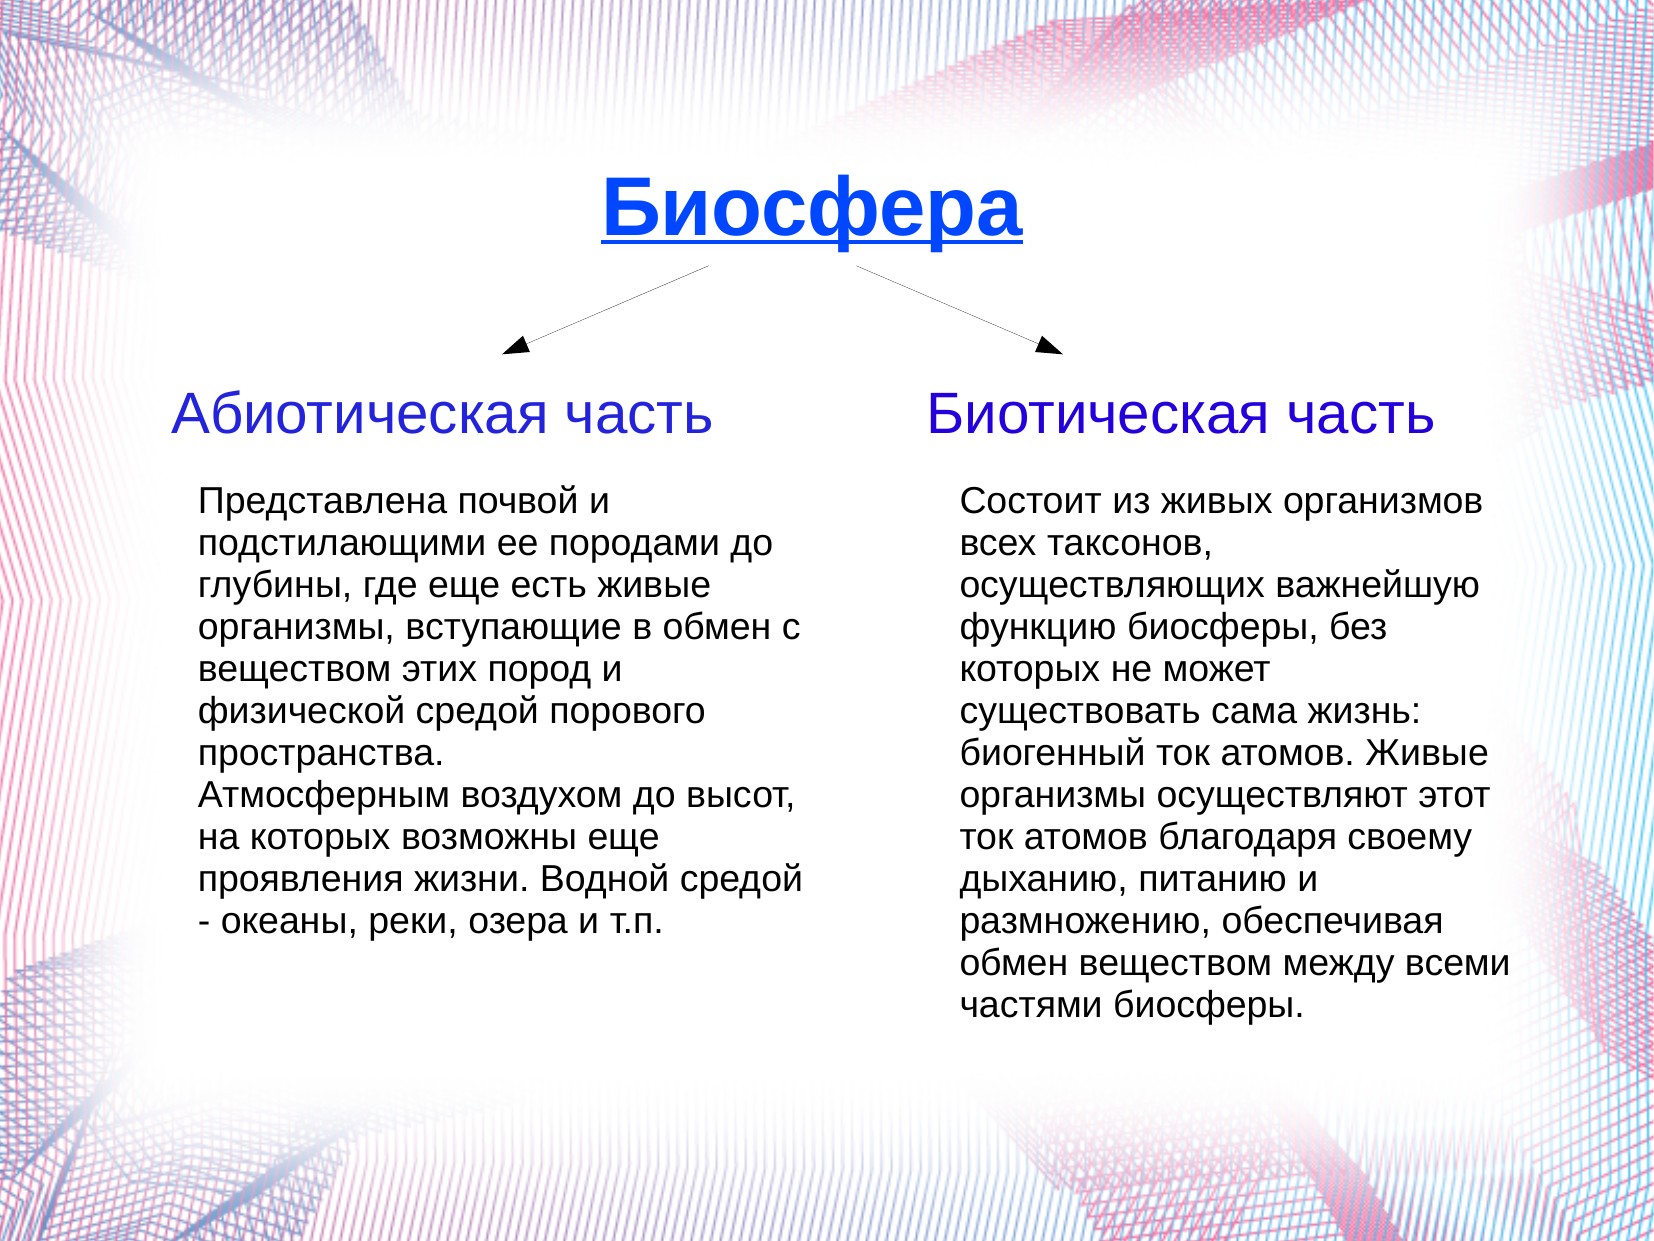

Биосфера
Абиотическая часть
Биотическая часть
Представлена почвой и подстилающими ее породами до глубины, где еще есть живые организмы, вступающие в обмен с веществом этих пород и физической средой порового пространства.
Атмосферным воздухом до высот, на которых возможны еще проявления жизни. Водной средой - океаны, реки, озера и т.п.
Состоит из живых организмов всех таксонов, осуществляющих важнейшую функцию биосферы, без которых не может существовать сама жизнь: биогенный ток атомов. Живые организмы осуществляют этот ток атомов благодаря своему дыханию, питанию и размножению, обеспечивая обмен веществом между всеми частями биосферы.